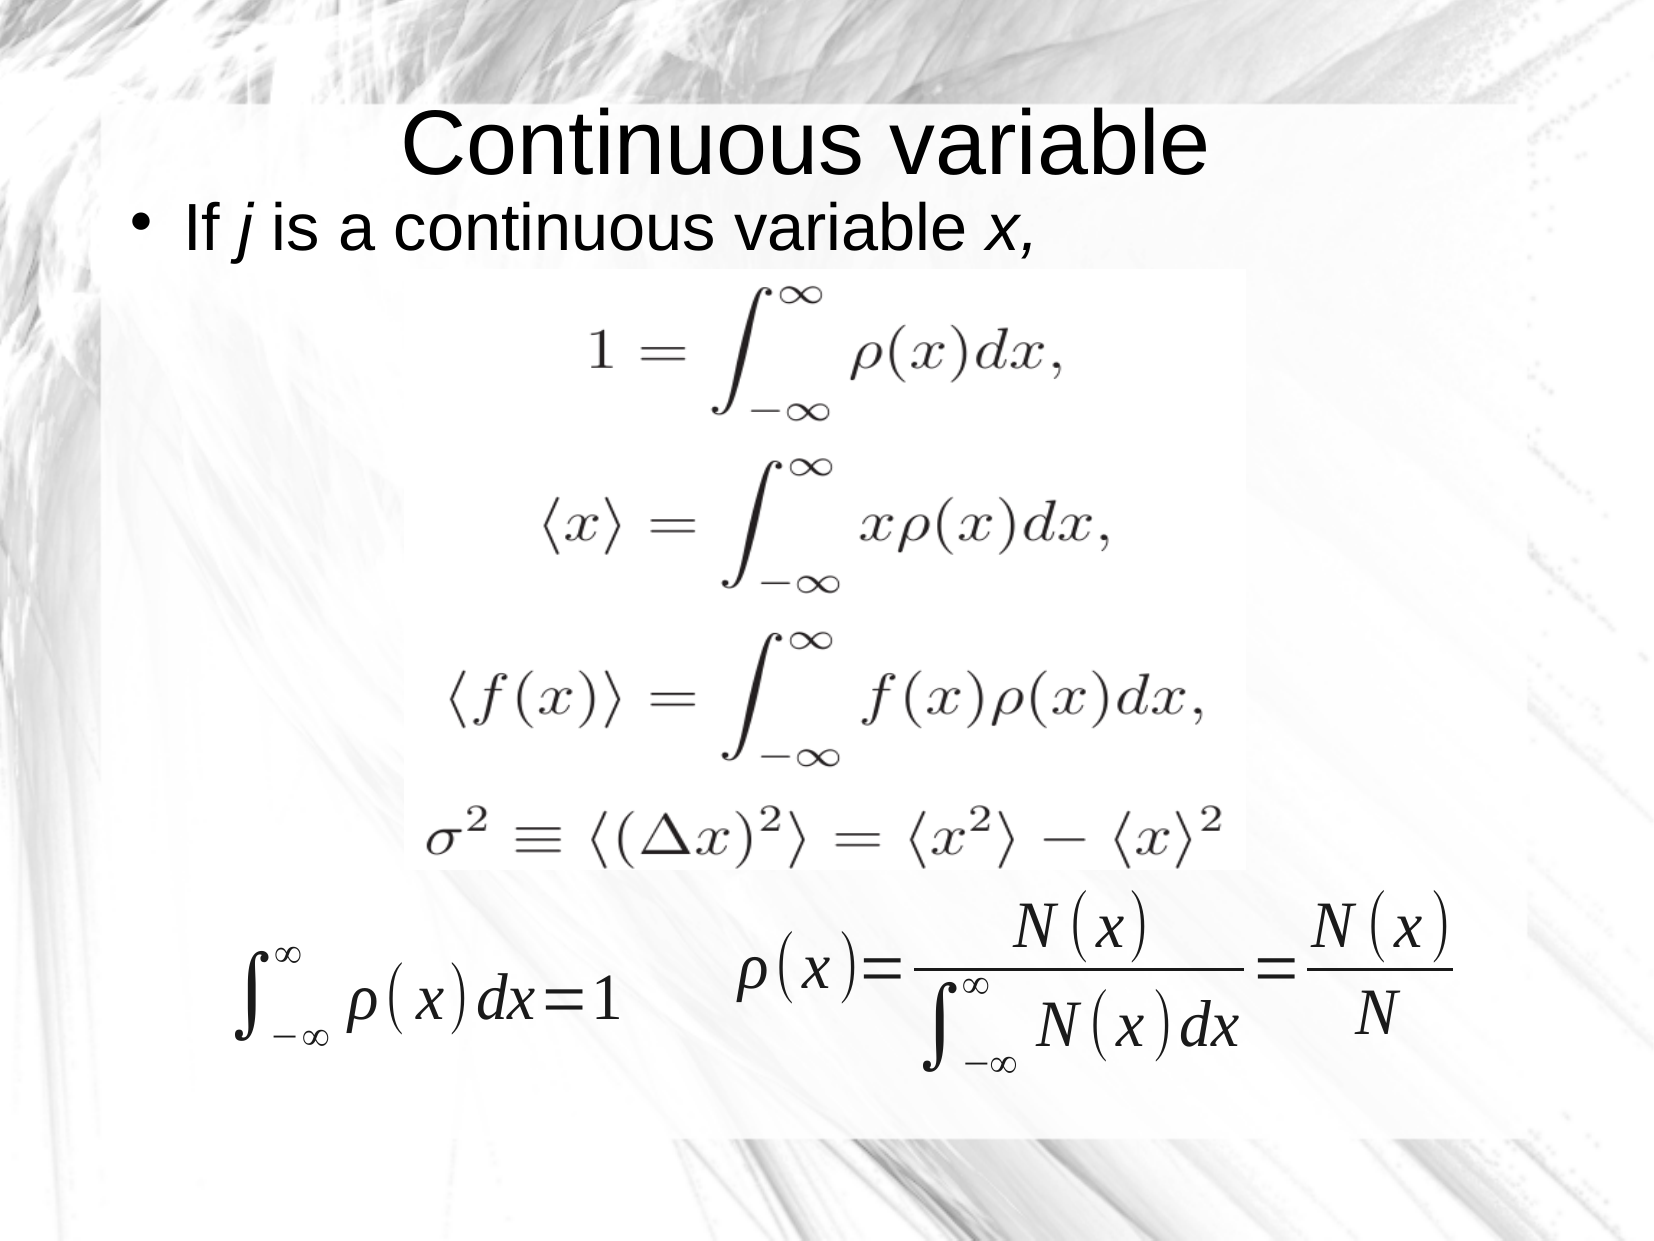

# Continuous variable
If j is a continuous variable x,